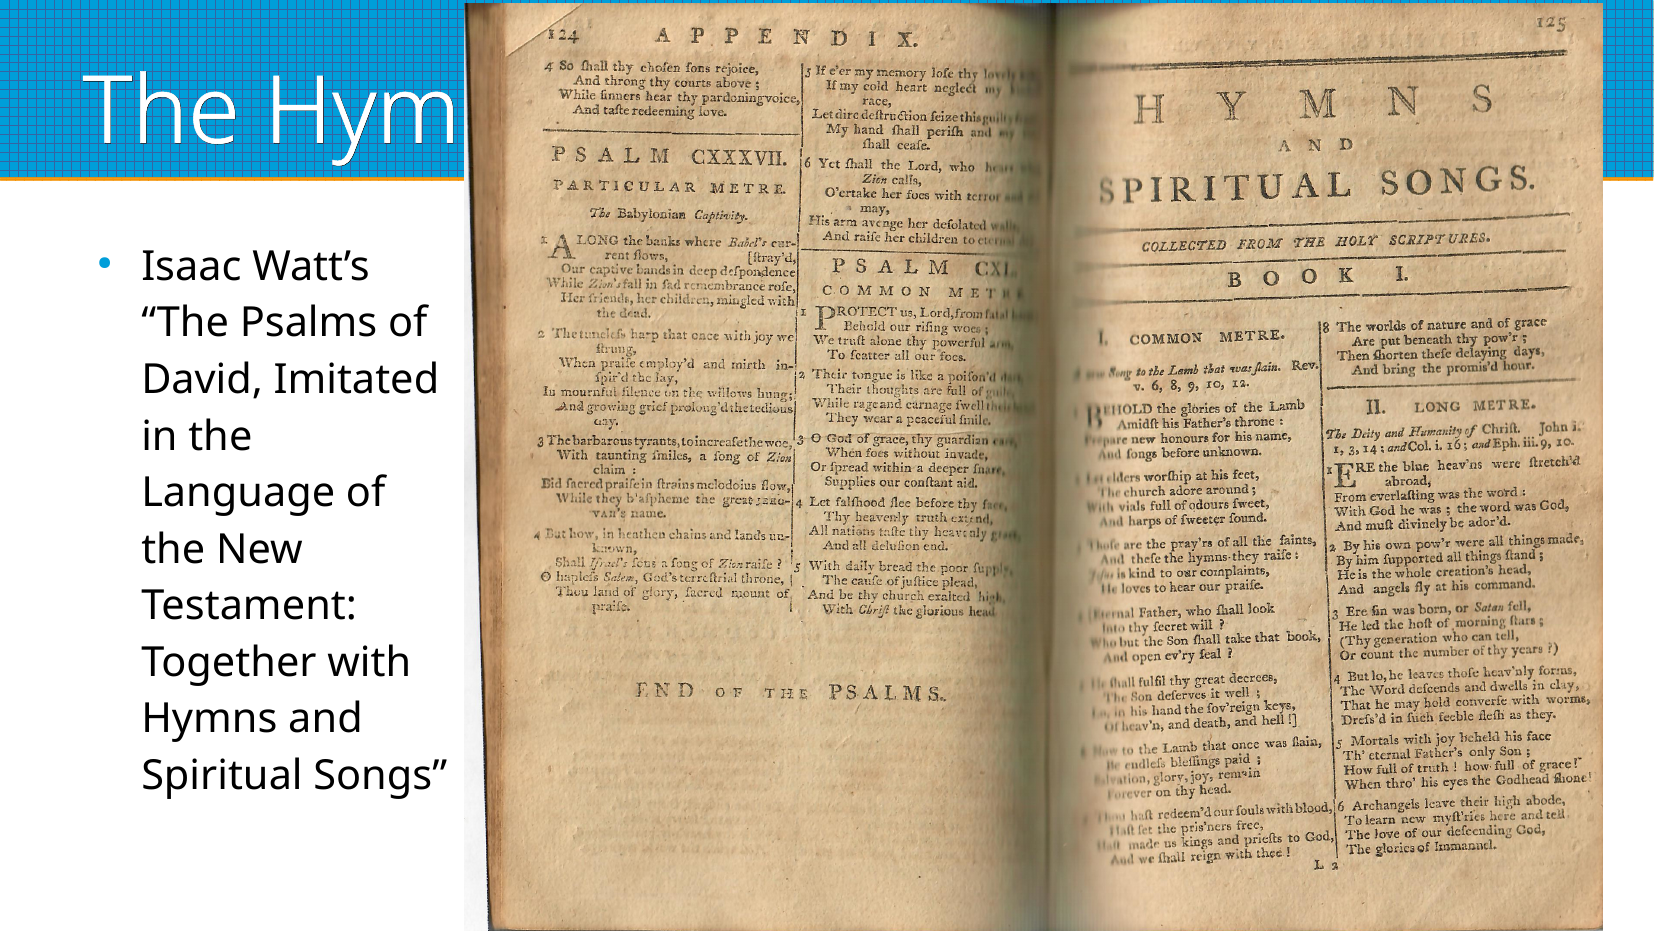

# The Hymnal & Miscellany
Isaac Watt’s “The Psalms of David, Imitated in the Language of the New Testament: Together with Hymns and Spiritual Songs”